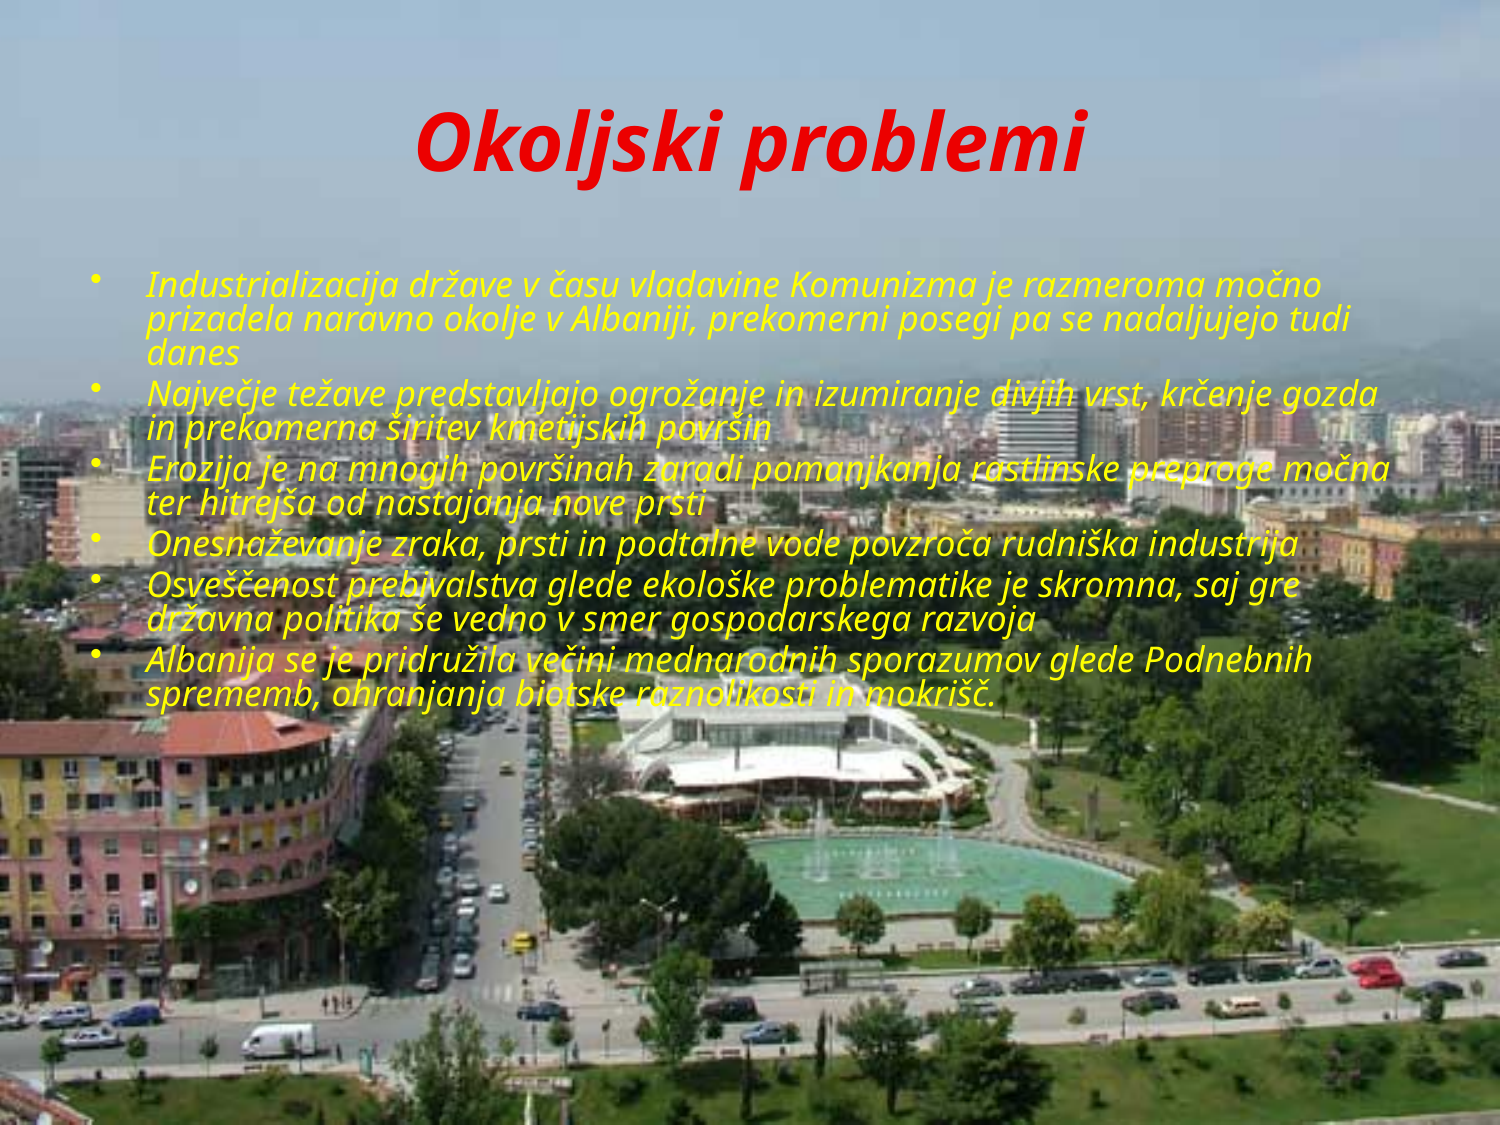

# Okoljski problemi
Industrializacija države v času vladavine Komunizma je razmeroma močno prizadela naravno okolje v Albaniji, prekomerni posegi pa se nadaljujejo tudi danes
Največje težave predstavljajo ogrožanje in izumiranje divjih vrst, krčenje gozda in prekomerna širitev kmetijskih površin
Erozija je na mnogih površinah zaradi pomanjkanja rastlinske preproge močna ter hitrejša od nastajanja nove prsti
Onesnaževanje zraka, prsti in podtalne vode povzroča rudniška industrija
Osveščenost prebivalstva glede ekološke problematike je skromna, saj gre državna politika še vedno v smer gospodarskega razvoja
Albanija se je pridružila večini mednarodnih sporazumov glede Podnebnih sprememb, ohranjanja biotske raznolikosti in mokrišč.